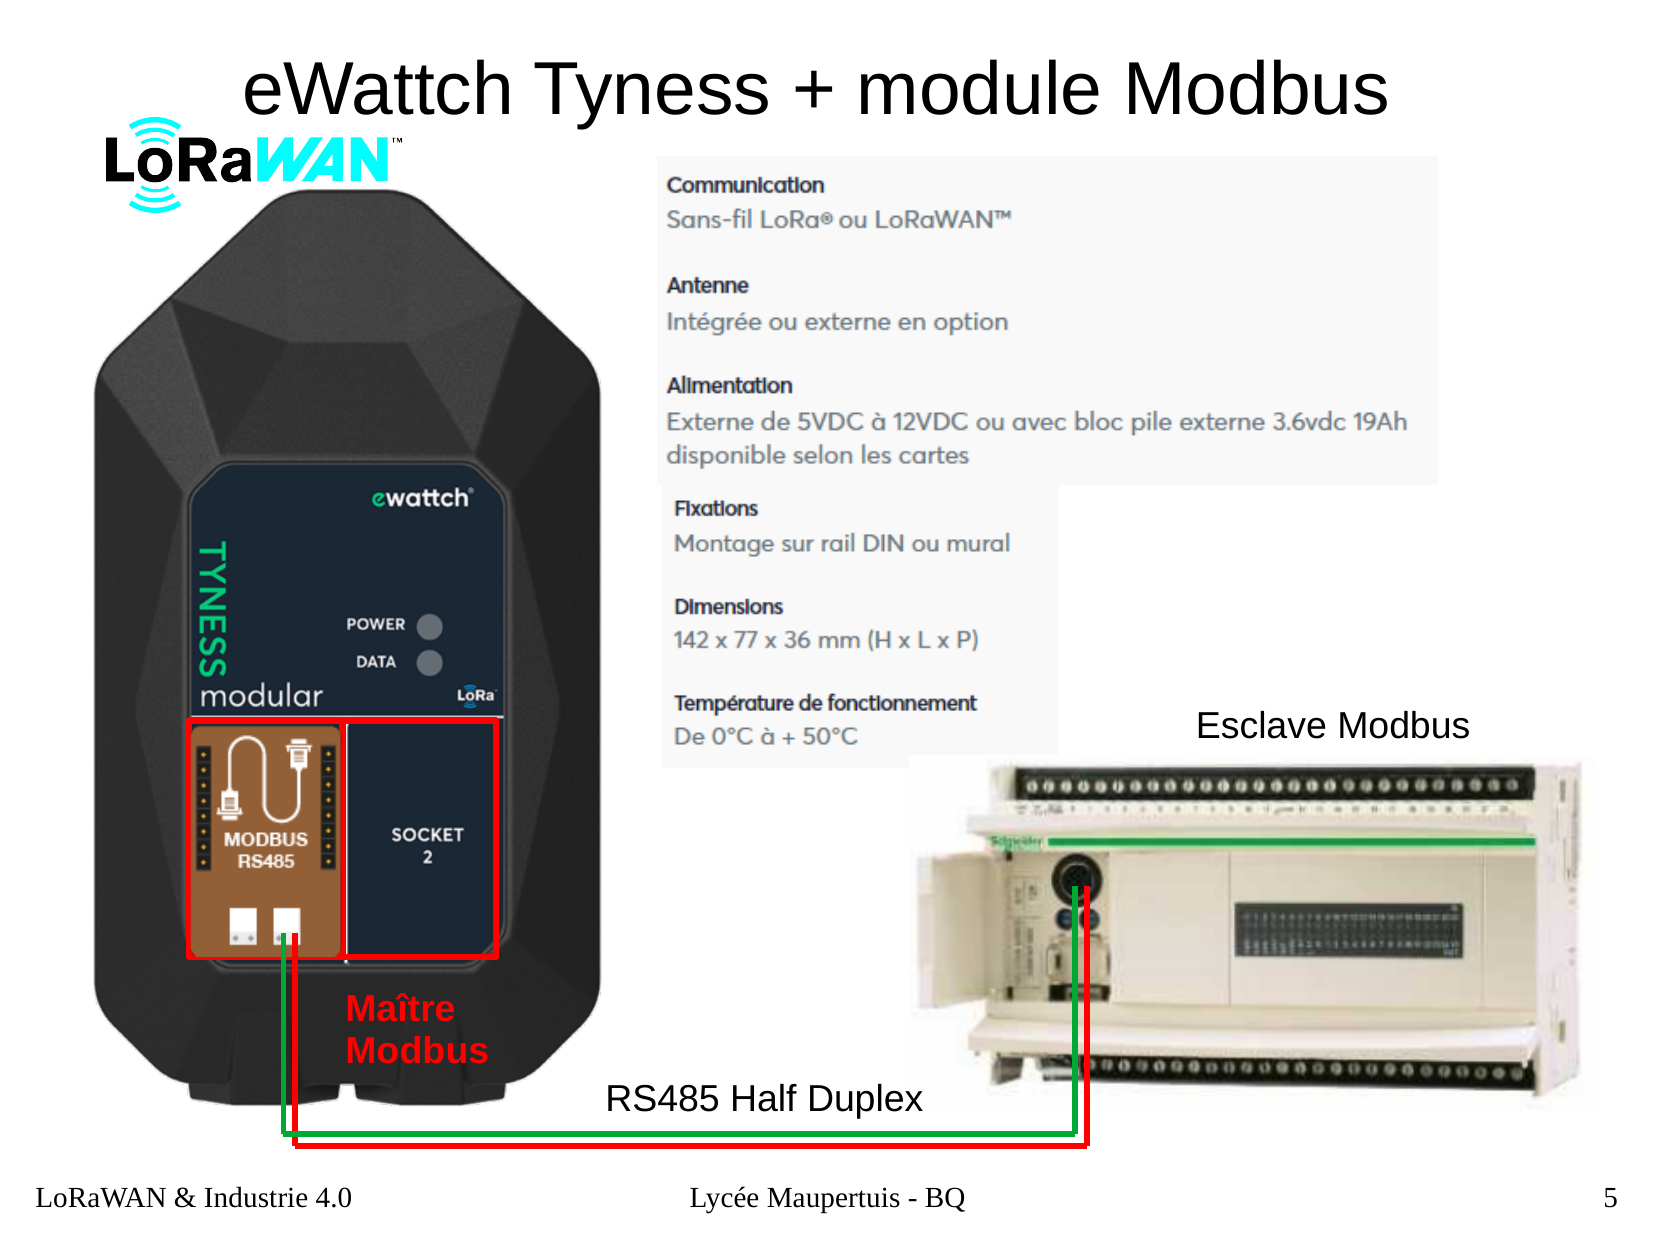

# eWattch Tyness + module Modbus
Esclave Modbus
Maître Modbus
RS485 Half Duplex
LoRaWAN & Industrie 4.0
Lycée Maupertuis - BQ
5